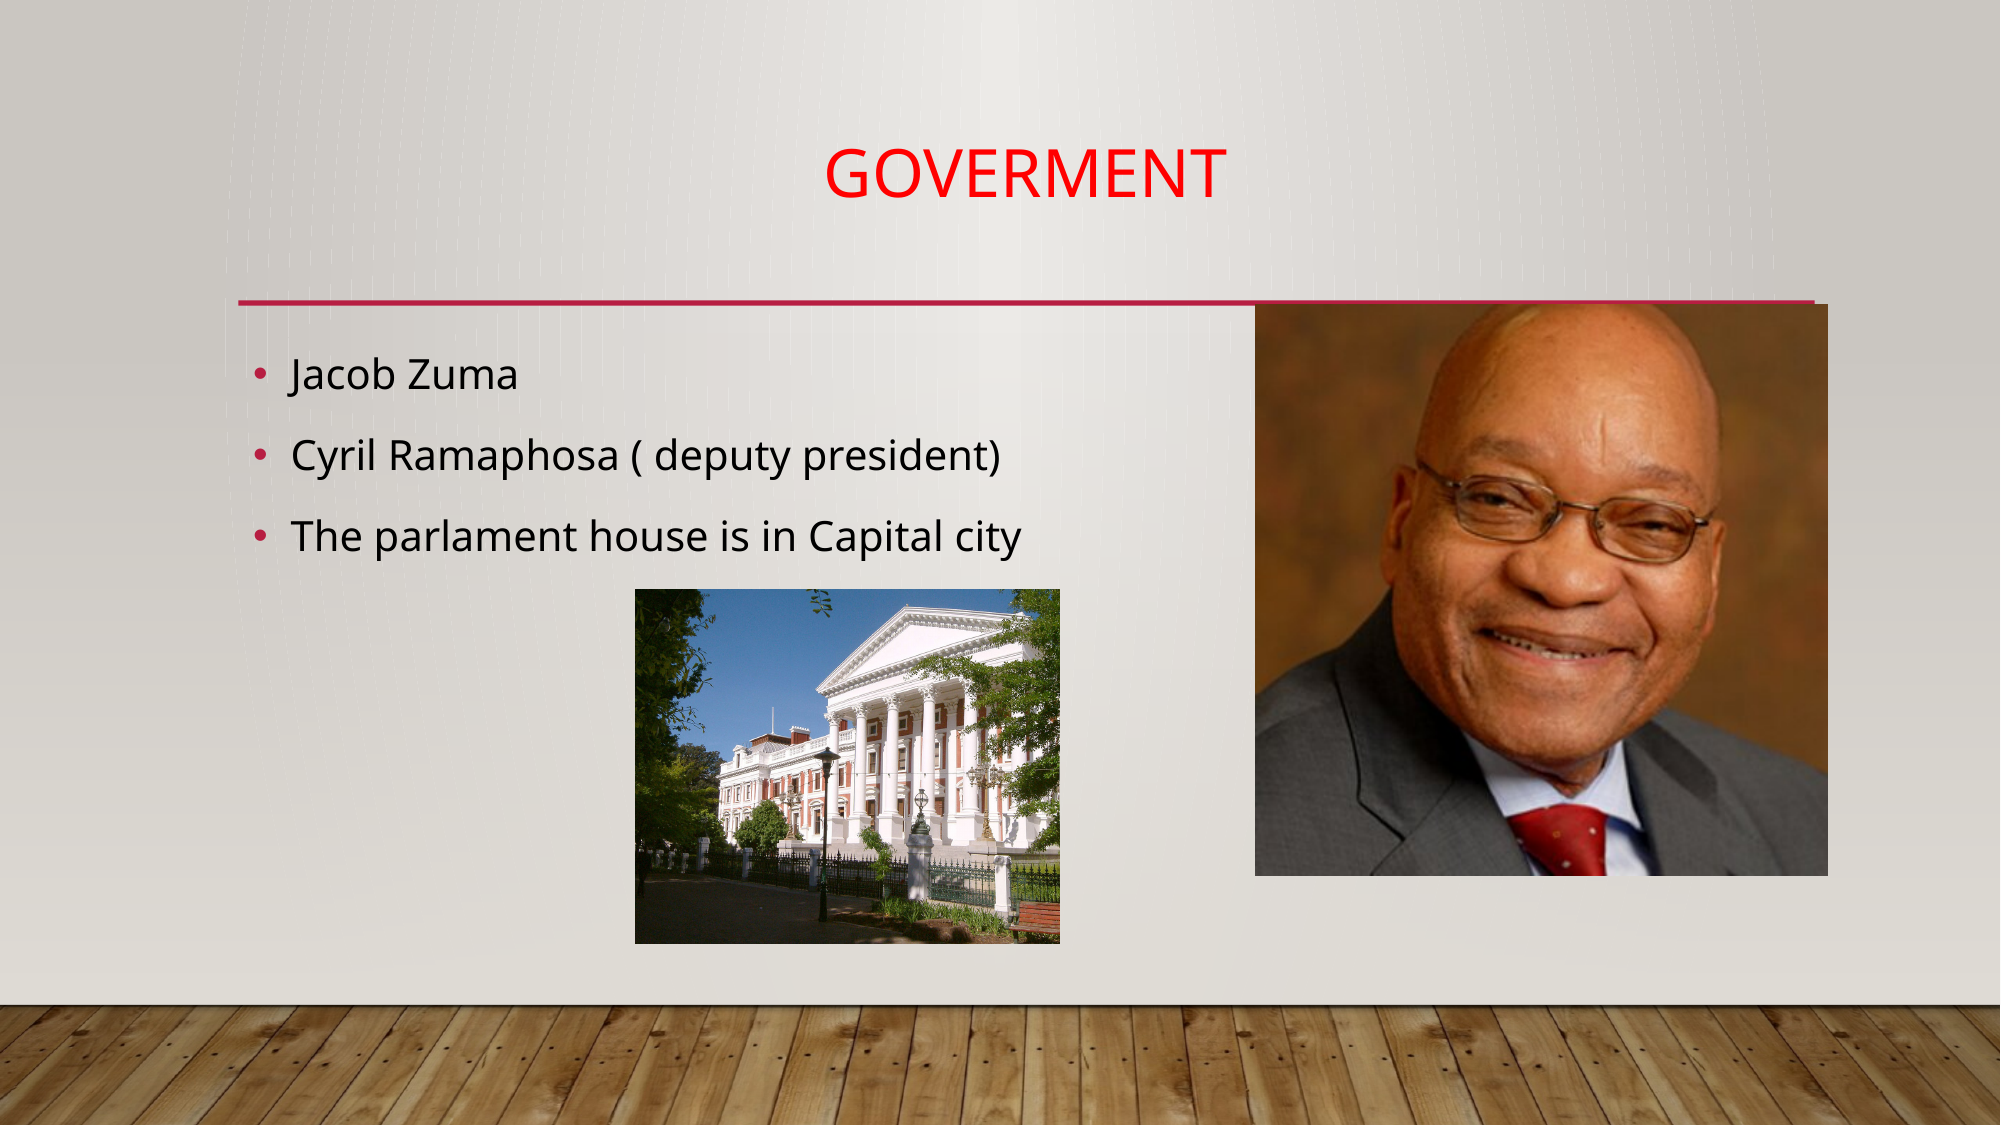

# GOVERMENT
Jacob Zuma
Cyril Ramaphosa ( deputy president)
The parlament house is in Capital city